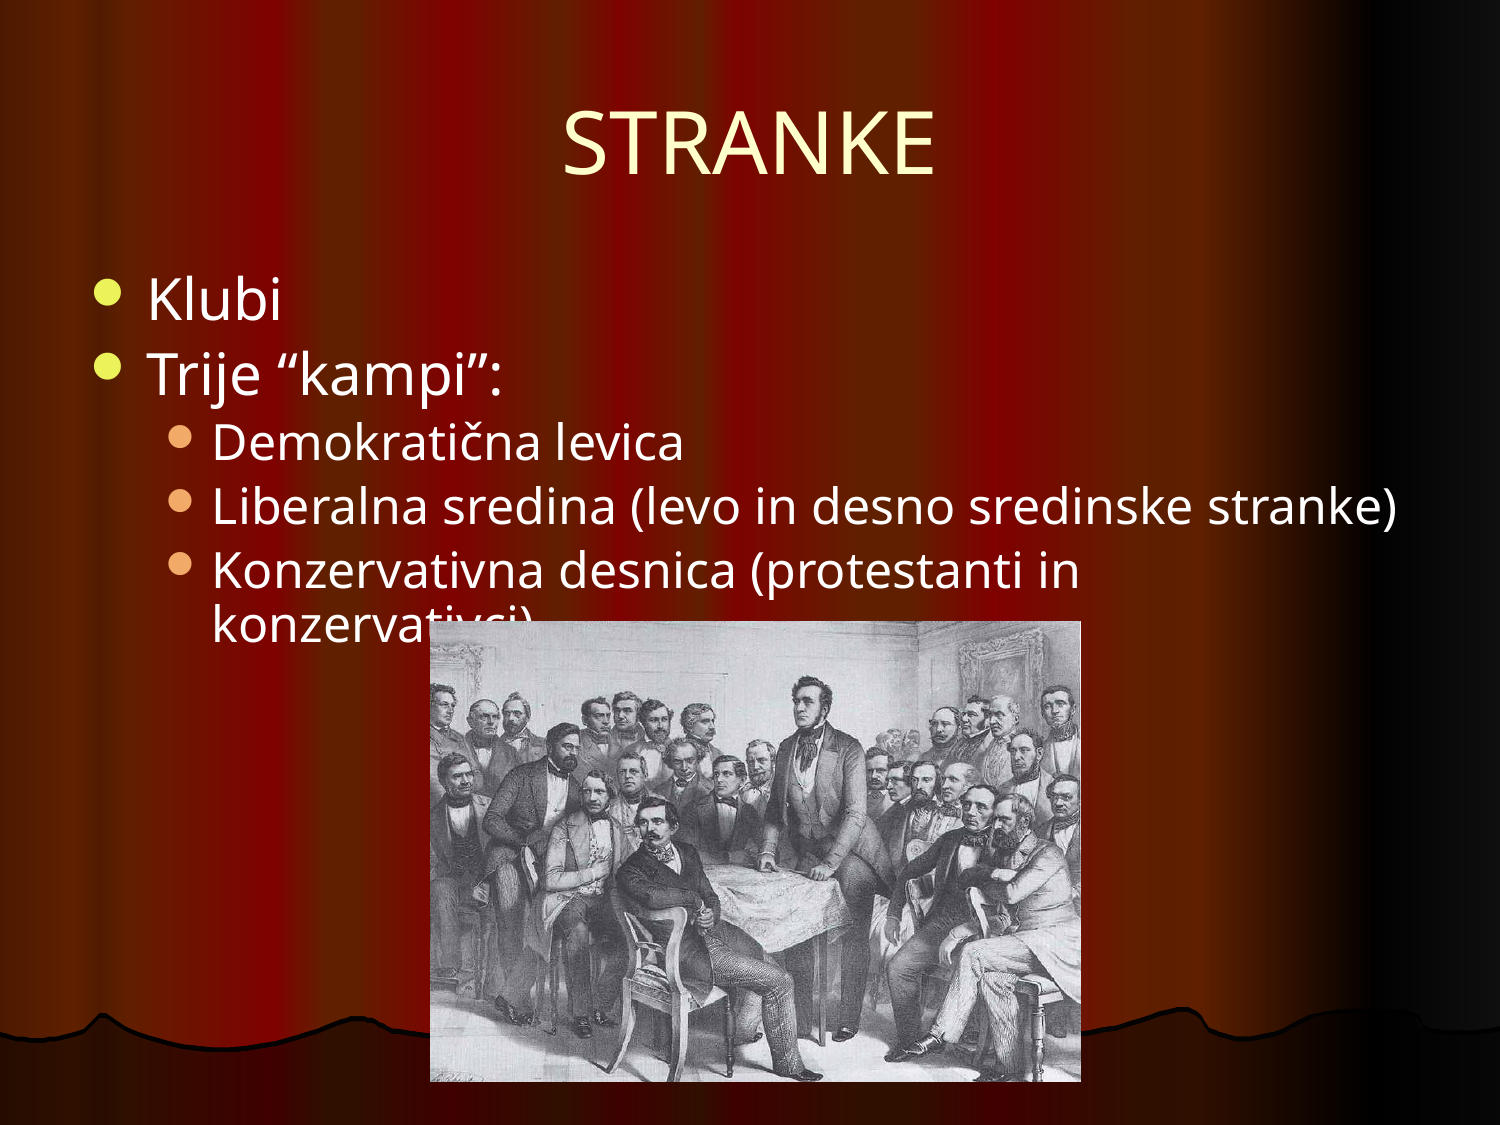

# STRANKE
Klubi
Trije “kampi”:
Demokratična levica
Liberalna sredina (levo in desno sredinske stranke)
Konzervativna desnica (protestanti in konzervativci)